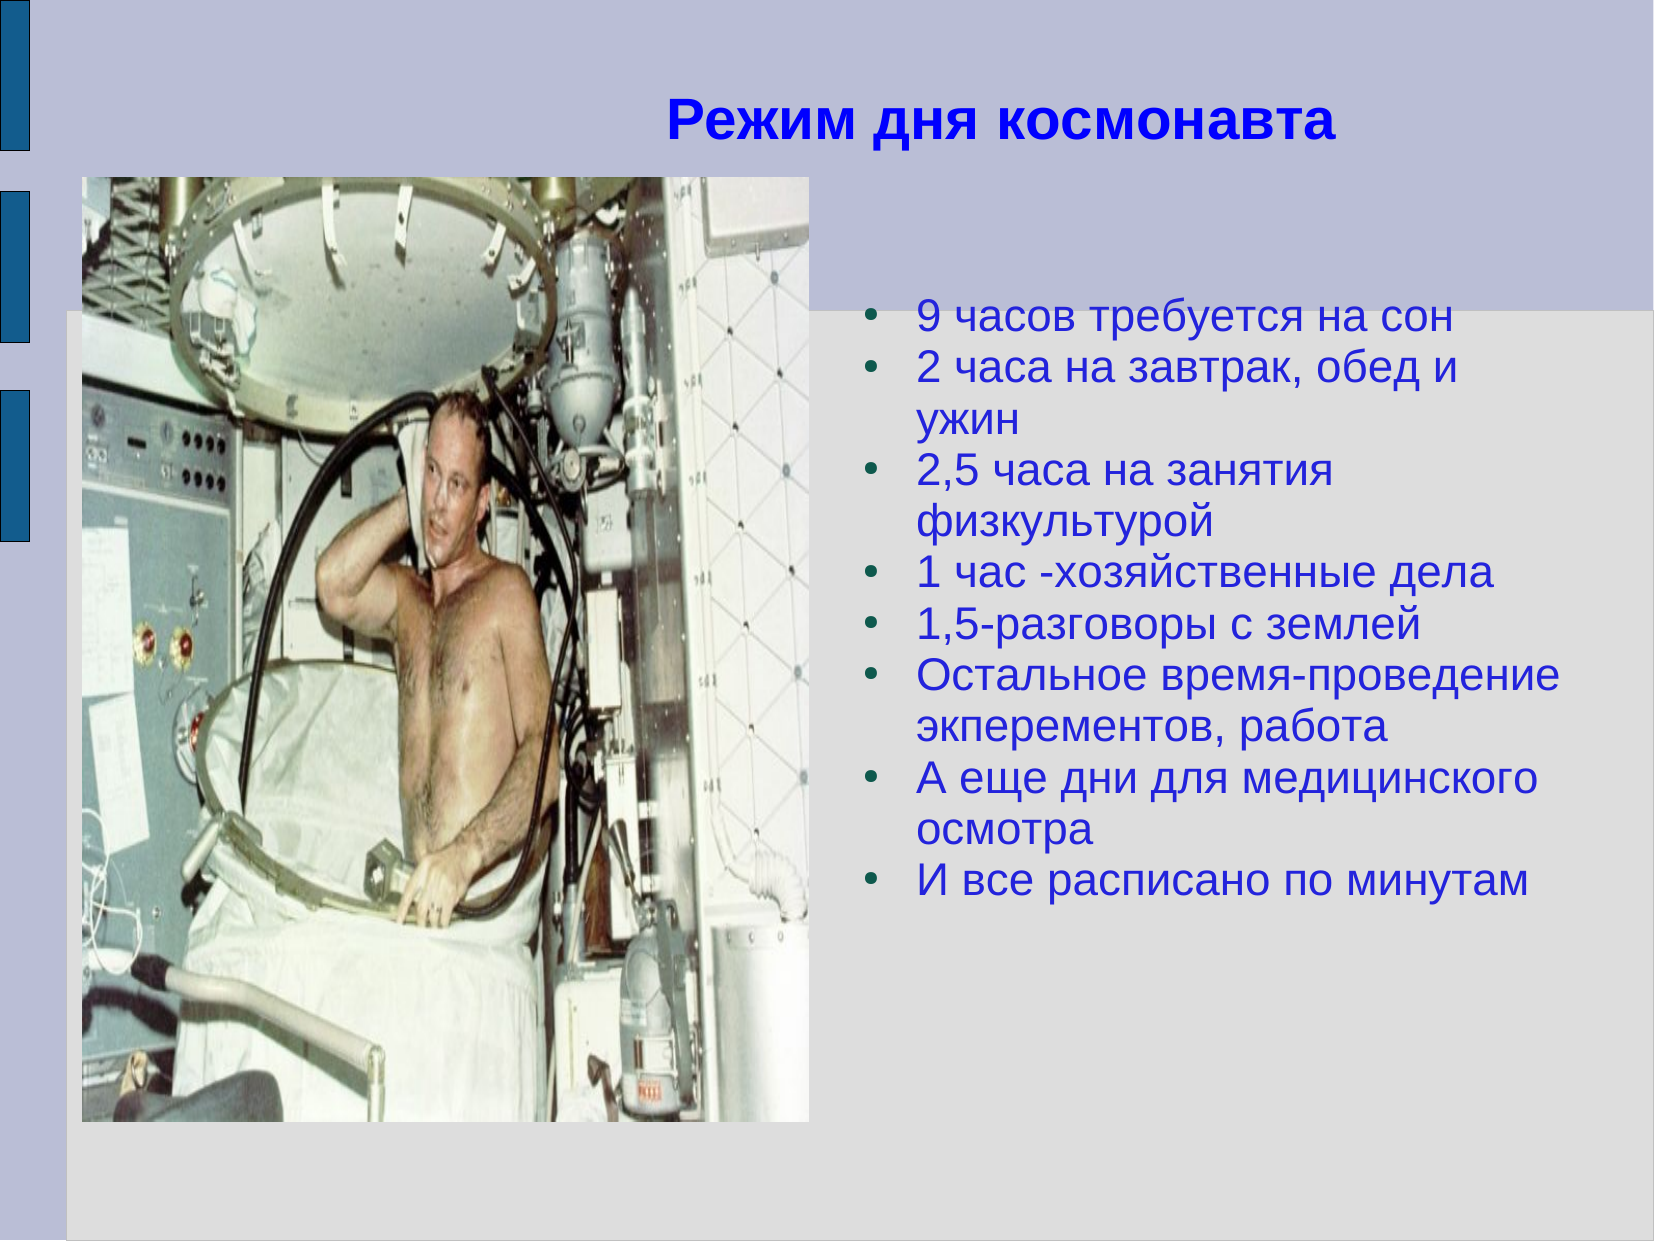

# Режим дня космонавта
9 часов требуется на сон
2 часа на завтрак, обед и ужин
2,5 часа на занятия физкультурой
1 час -хозяйственные дела
1,5-разговоры с землей
Остальное время-проведение экперементов, работа
А еще дни для медицинского осмотра
И все расписано по минутам